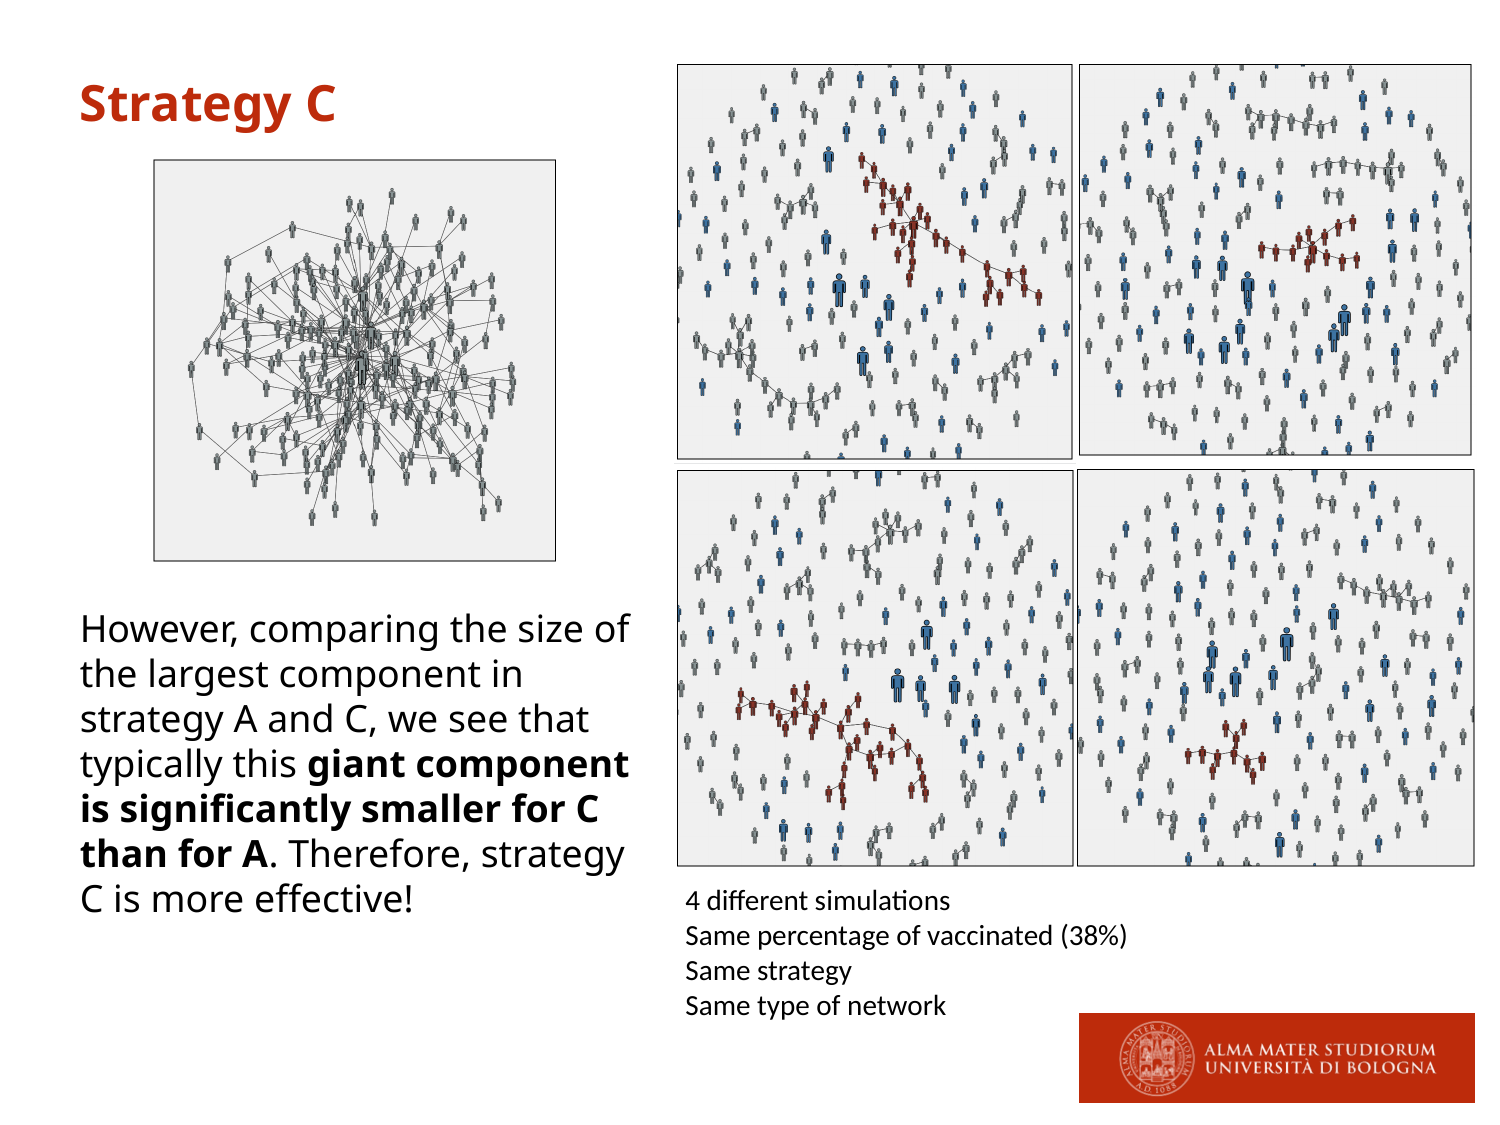

# Strategy C
However, comparing the size of the largest component in strategy A and C, we see that typically this giant component is significantly smaller for C than for A. Therefore, strategy C is more effective!
4 different simulations
Same percentage of vaccinated (38%)
Same strategy
Same type of network